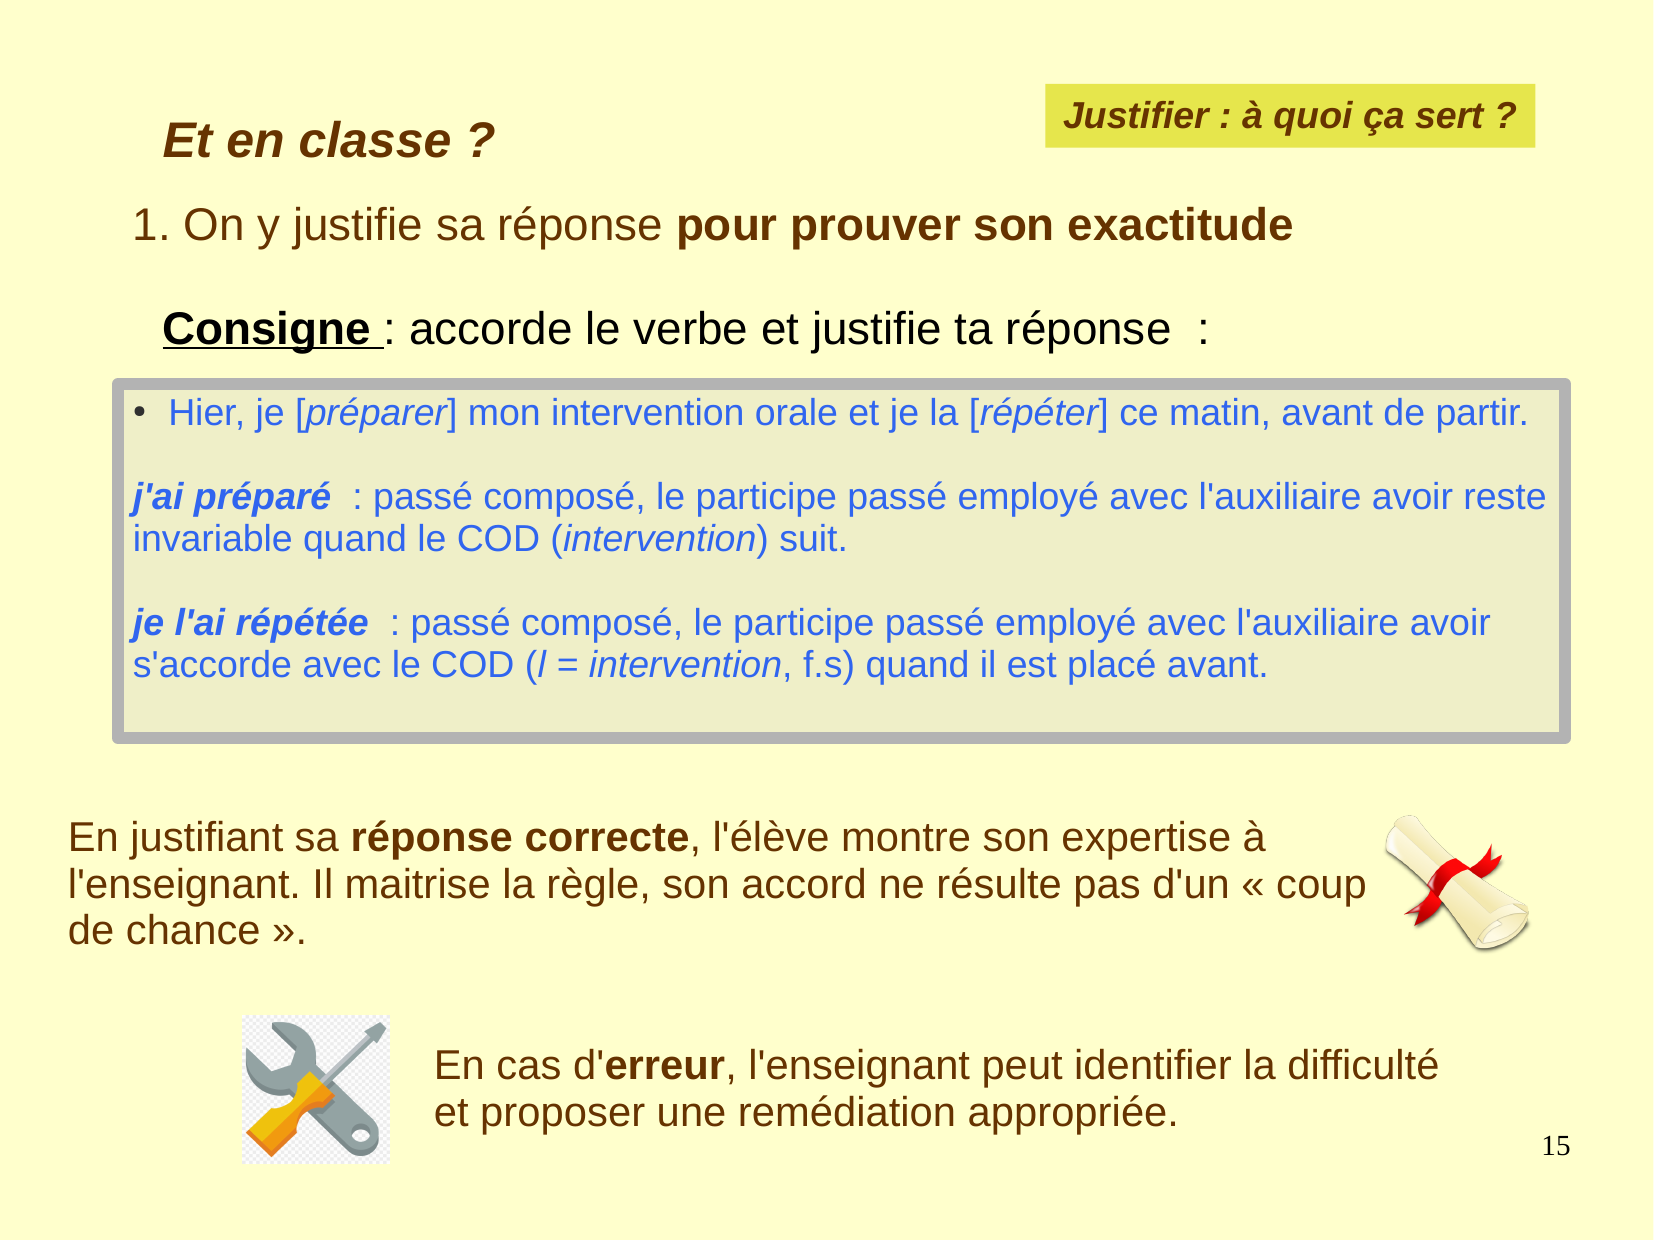

Justifier : à quoi ça sert ?
Et en classe ?
1. On y justifie sa réponse pour prouver son exactitude
Consigne : accorde le verbe et justifie ta réponse  :
Hier, je [préparer] mon intervention orale et je la [répéter] ce matin, avant de partir.
j'ai préparé  : passé composé, le participe passé employé avec l'auxiliaire avoir reste invariable quand le COD (intervention) suit.
je l'ai répétée  : passé composé, le participe passé employé avec l'auxiliaire avoir s'accorde avec le COD (l = intervention, f.s) quand il est placé avant.
En justifiant sa réponse correcte, l'élève montre son expertise à l'enseignant. Il maitrise la règle, son accord ne résulte pas d'un « coup de chance ».
En cas d'erreur, l'enseignant peut identifier la difficulté
et proposer une remédiation appropriée.
15